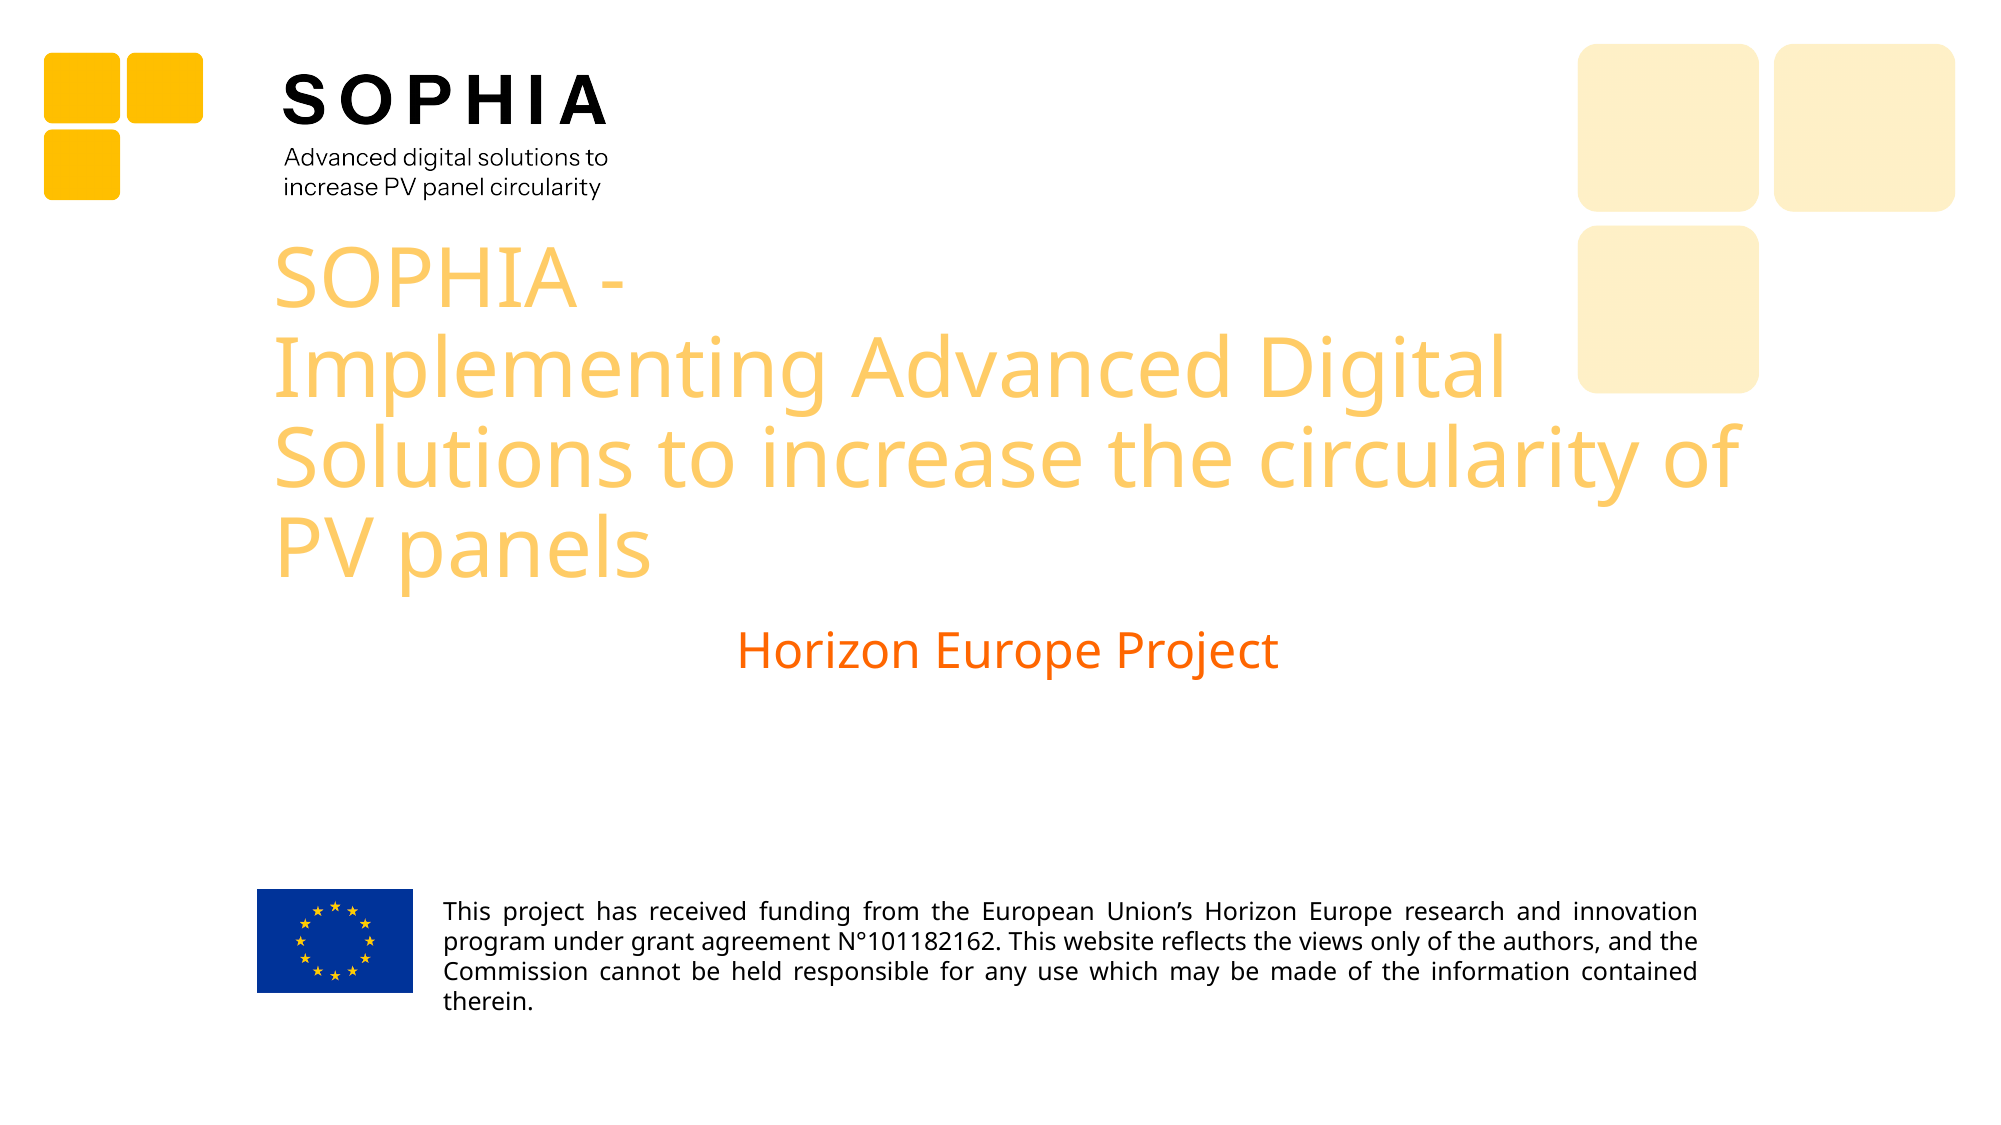

# SOPHIA - Implementing Advanced Digital Solutions to increase the circularity of PV panels
Horizon Europe Project
This project has received funding from the European Union’s Horizon Europe research and innovation program under grant agreement N°101182162. This website reflects the views only of the authors, and the Commission cannot be held responsible for any use which may be made of the information contained therein.